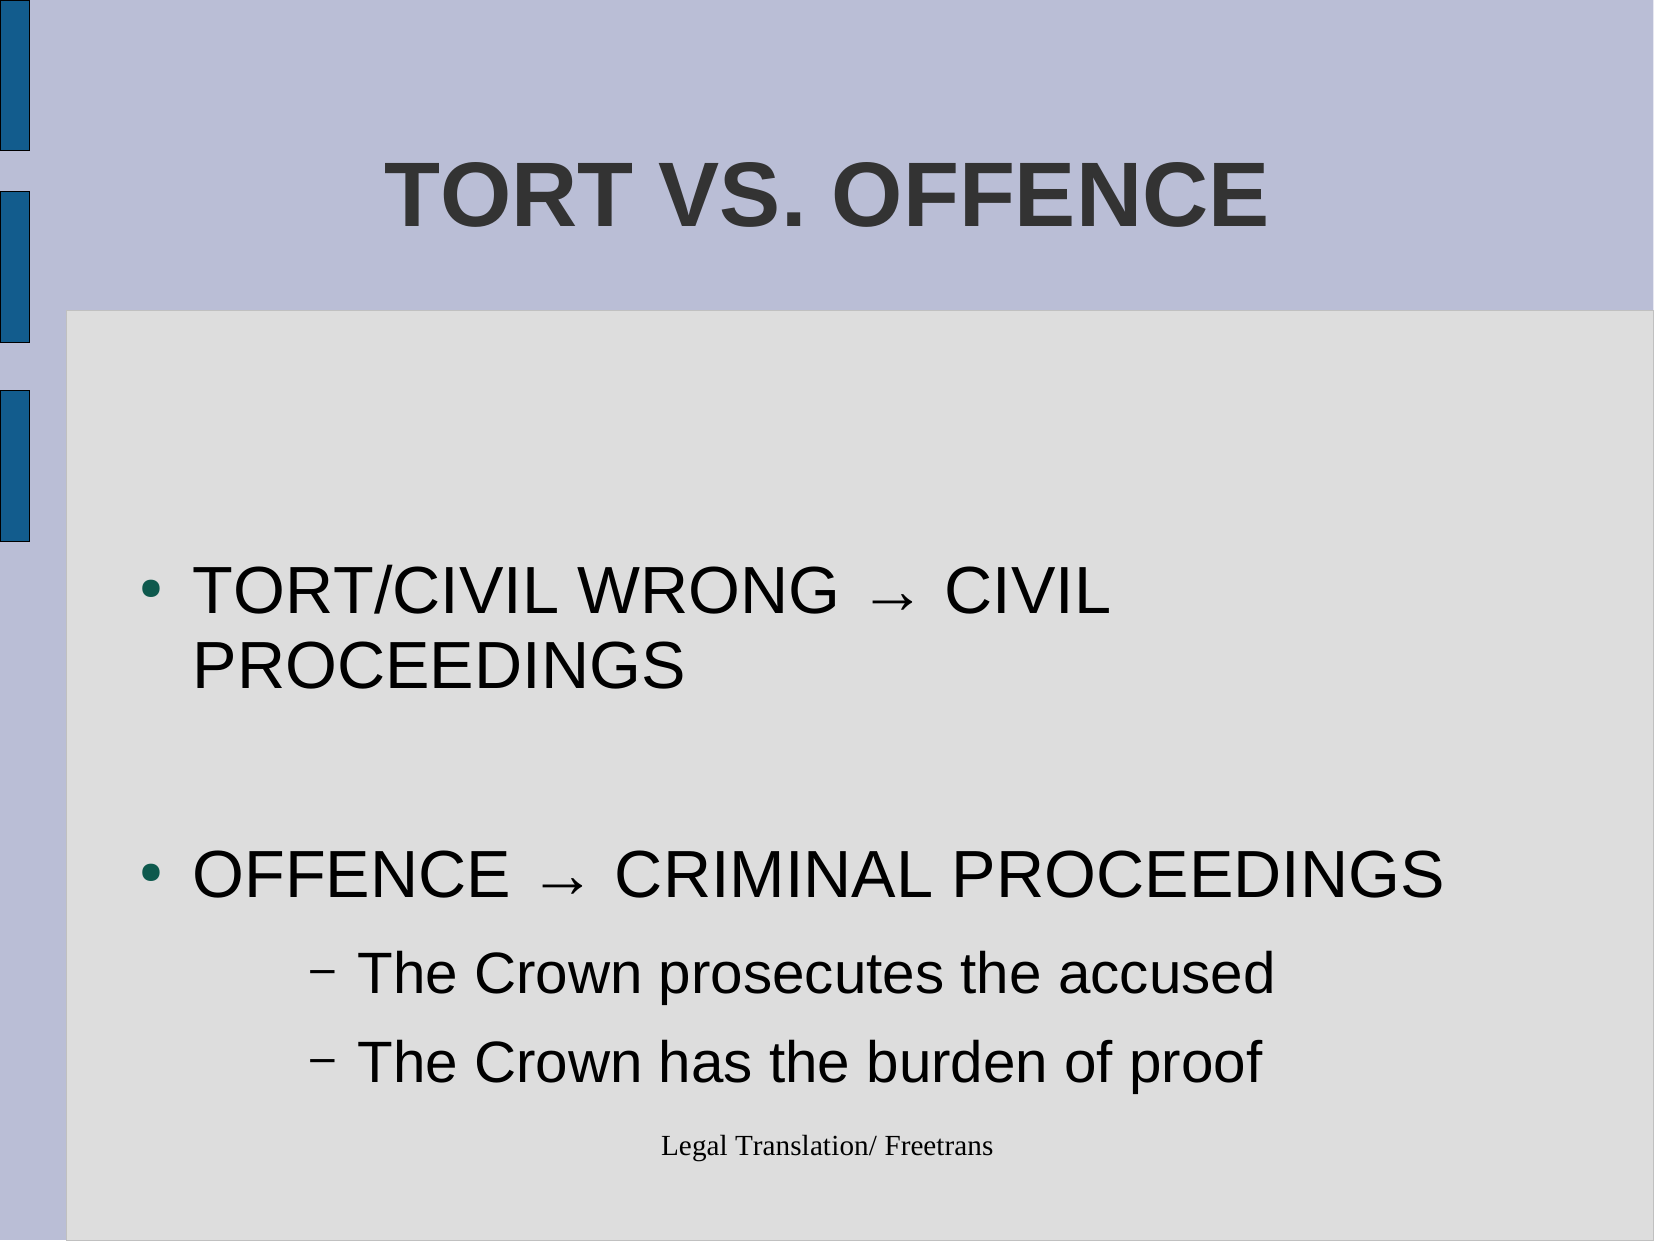

# TORT VS. OFFENCE
TORT/CIVIL WRONG → CIVIL PROCEEDINGS
OFFENCE → CRIMINAL PROCEEDINGS
The Crown prosecutes the accused
The Crown has the burden of proof
Legal Translation/ Freetrans